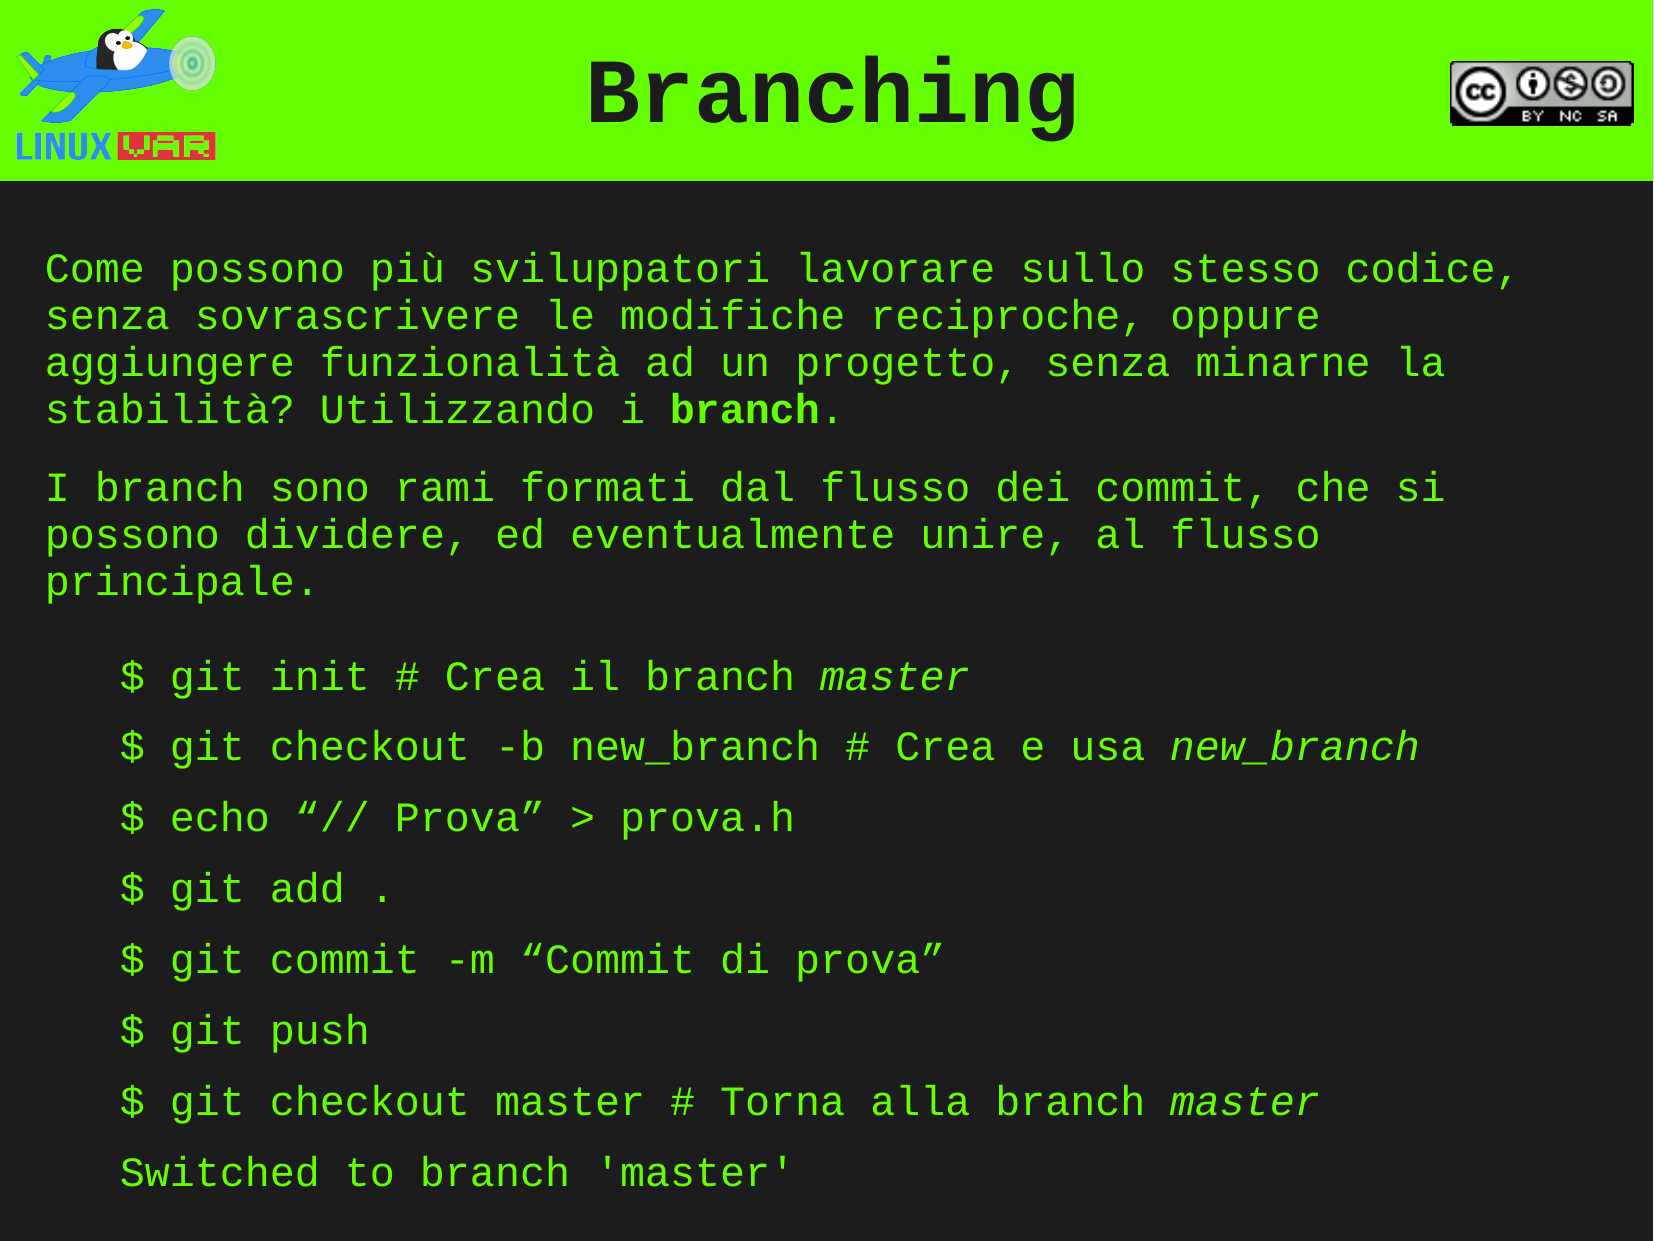

Branching
Come possono più sviluppatori lavorare sullo stesso codice, senza sovrascrivere le modifiche reciproche, oppure aggiungere funzionalità ad un progetto, senza minarne la stabilità? Utilizzando i branch.
I branch sono rami formati dal flusso dei commit, che si possono dividere, ed eventualmente unire, al flusso principale.
	$ git init # Crea il branch master
	$ git checkout -b new_branch # Crea e usa new_branch
	$ echo “// Prova” > prova.h
	$ git add .
	$ git commit -m “Commit di prova”
	$ git push
	$ git checkout master # Torna alla branch master
	Switched to branch 'master'